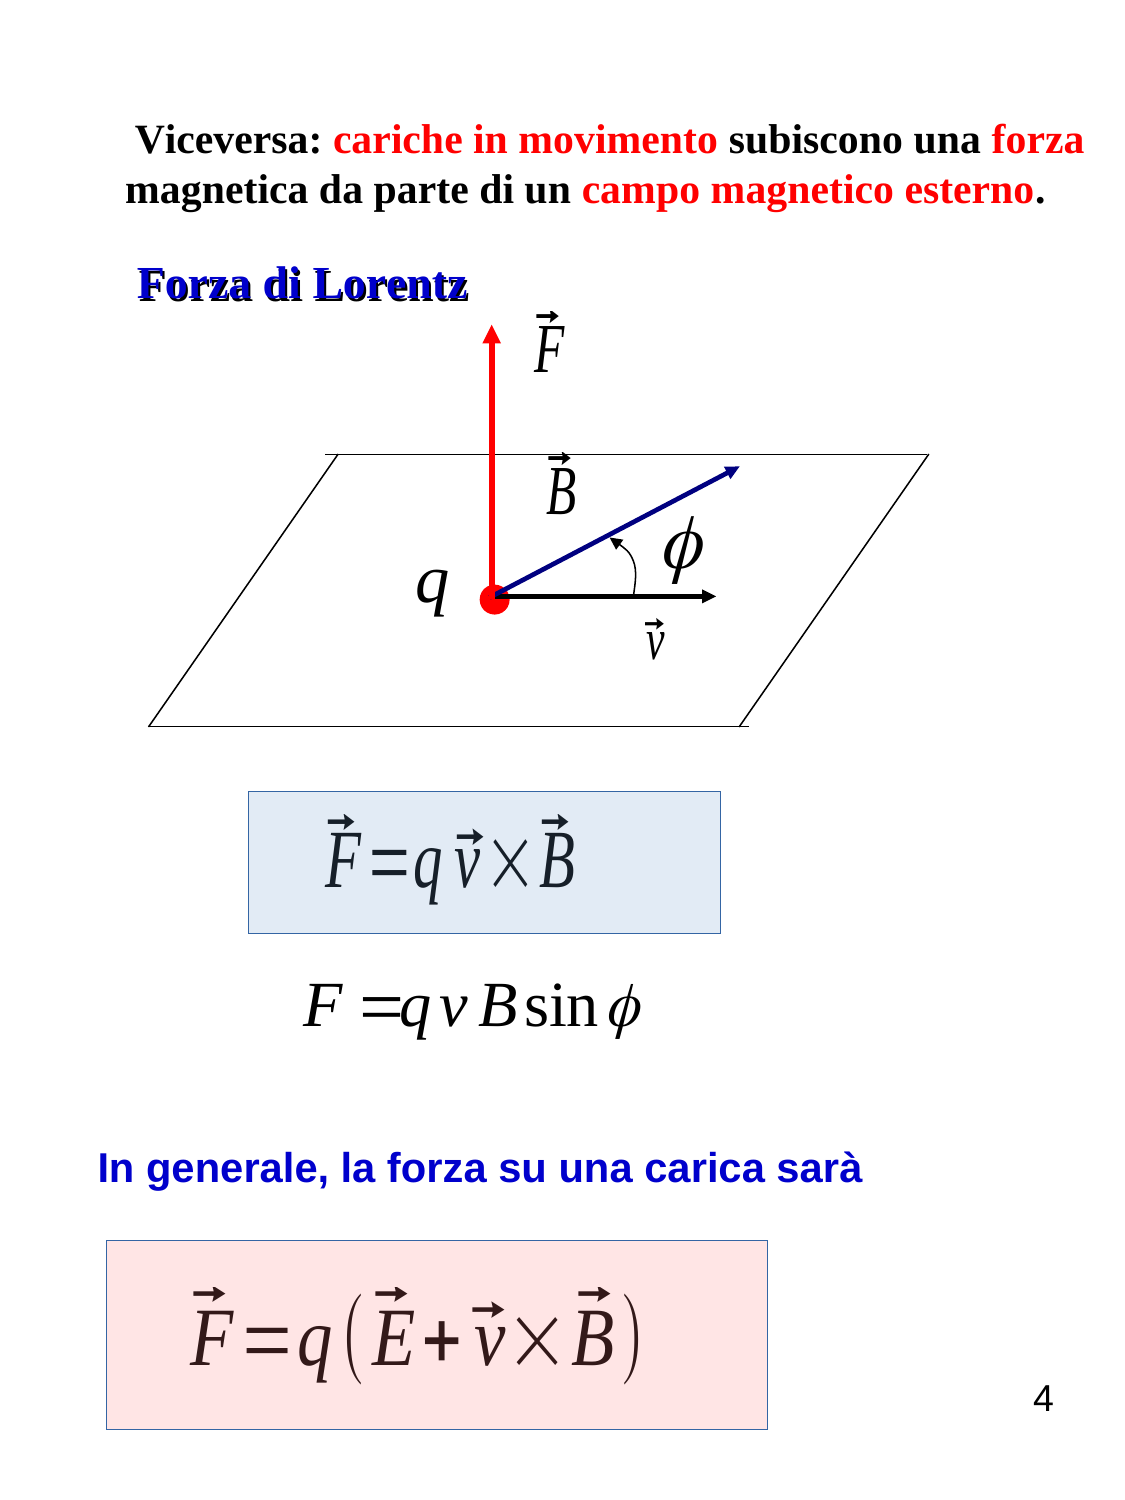

Viceversa: cariche in movimento subiscono una forza
magnetica da parte di un campo magnetico esterno.
Forza di Lorentz
In generale, la forza su una carica sarà
P15 Magnetismo
4